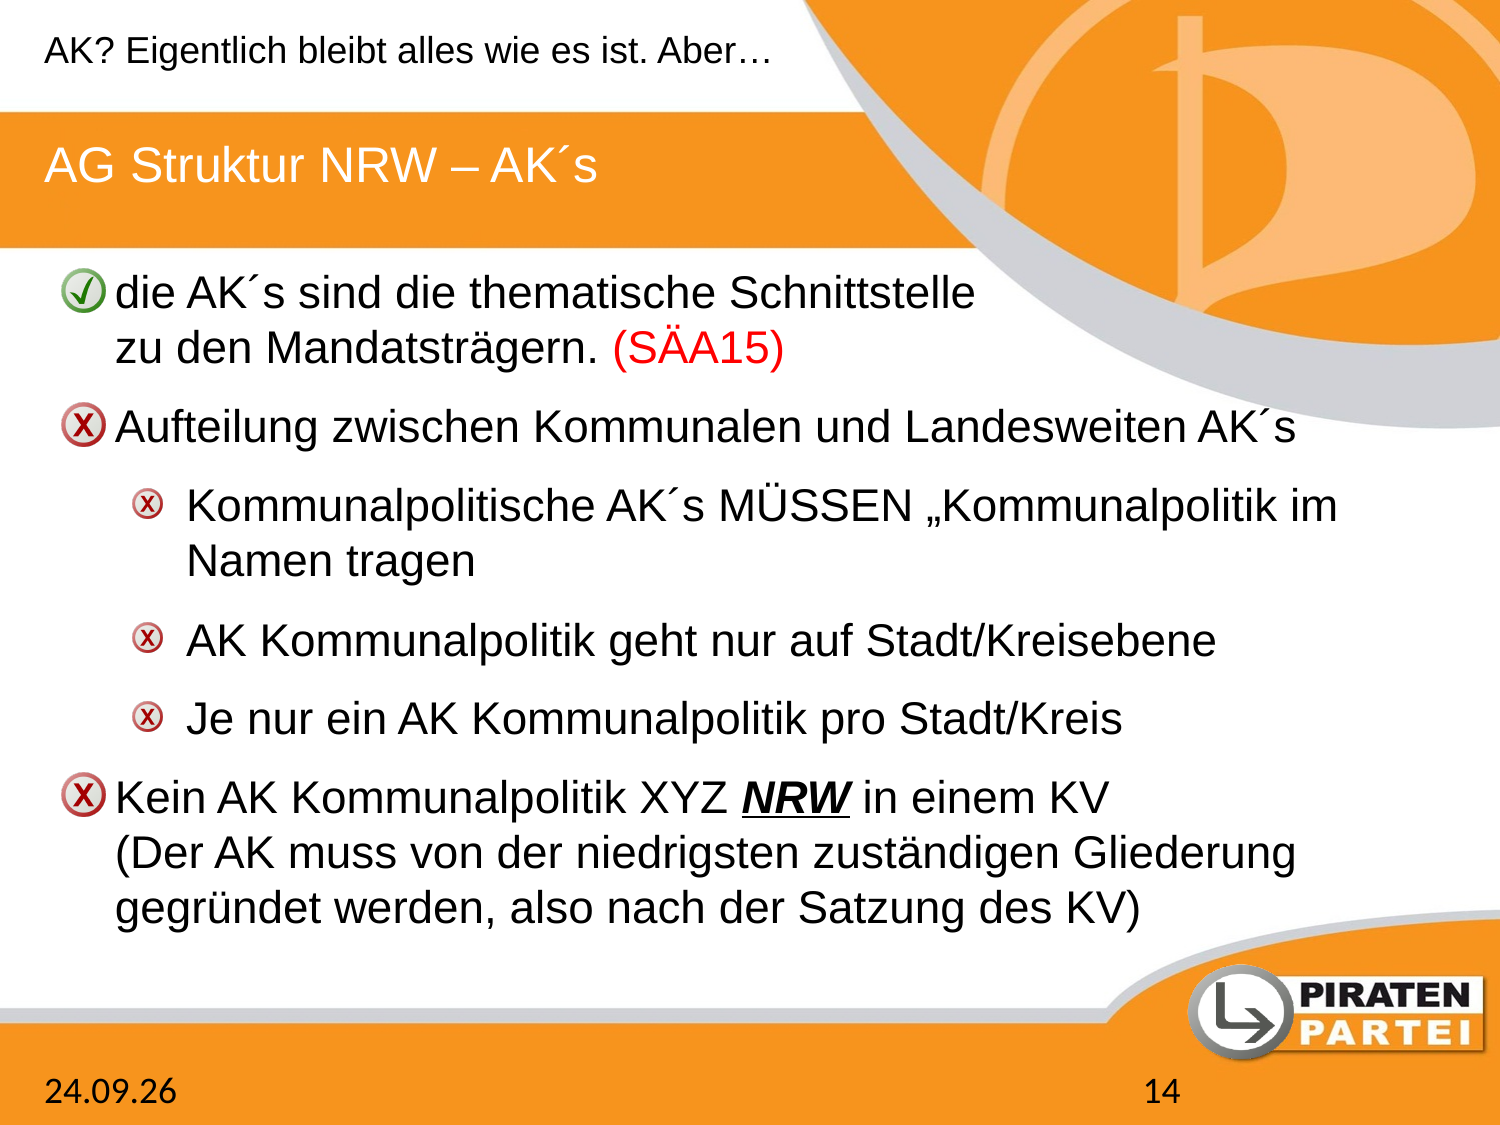

AK? Eigentlich bleibt alles wie es ist. Aber…
AG Struktur NRW – AK´s
# die AK´s sind die thematische Schnittstelle zu den Mandatsträgern. (SÄA15)
Aufteilung zwischen Kommunalen und Landesweiten AK´s
Kommunalpolitische AK´s MÜSSEN „Kommunalpolitik im Namen tragen
AK Kommunalpolitik geht nur auf Stadt/Kreisebene
Je nur ein AK Kommunalpolitik pro Stadt/Kreis
Kein AK Kommunalpolitik XYZ NRW in einem KV
(Der AK muss von der niedrigsten zuständigen Gliederung gegründet werden, also nach der Satzung des KV)